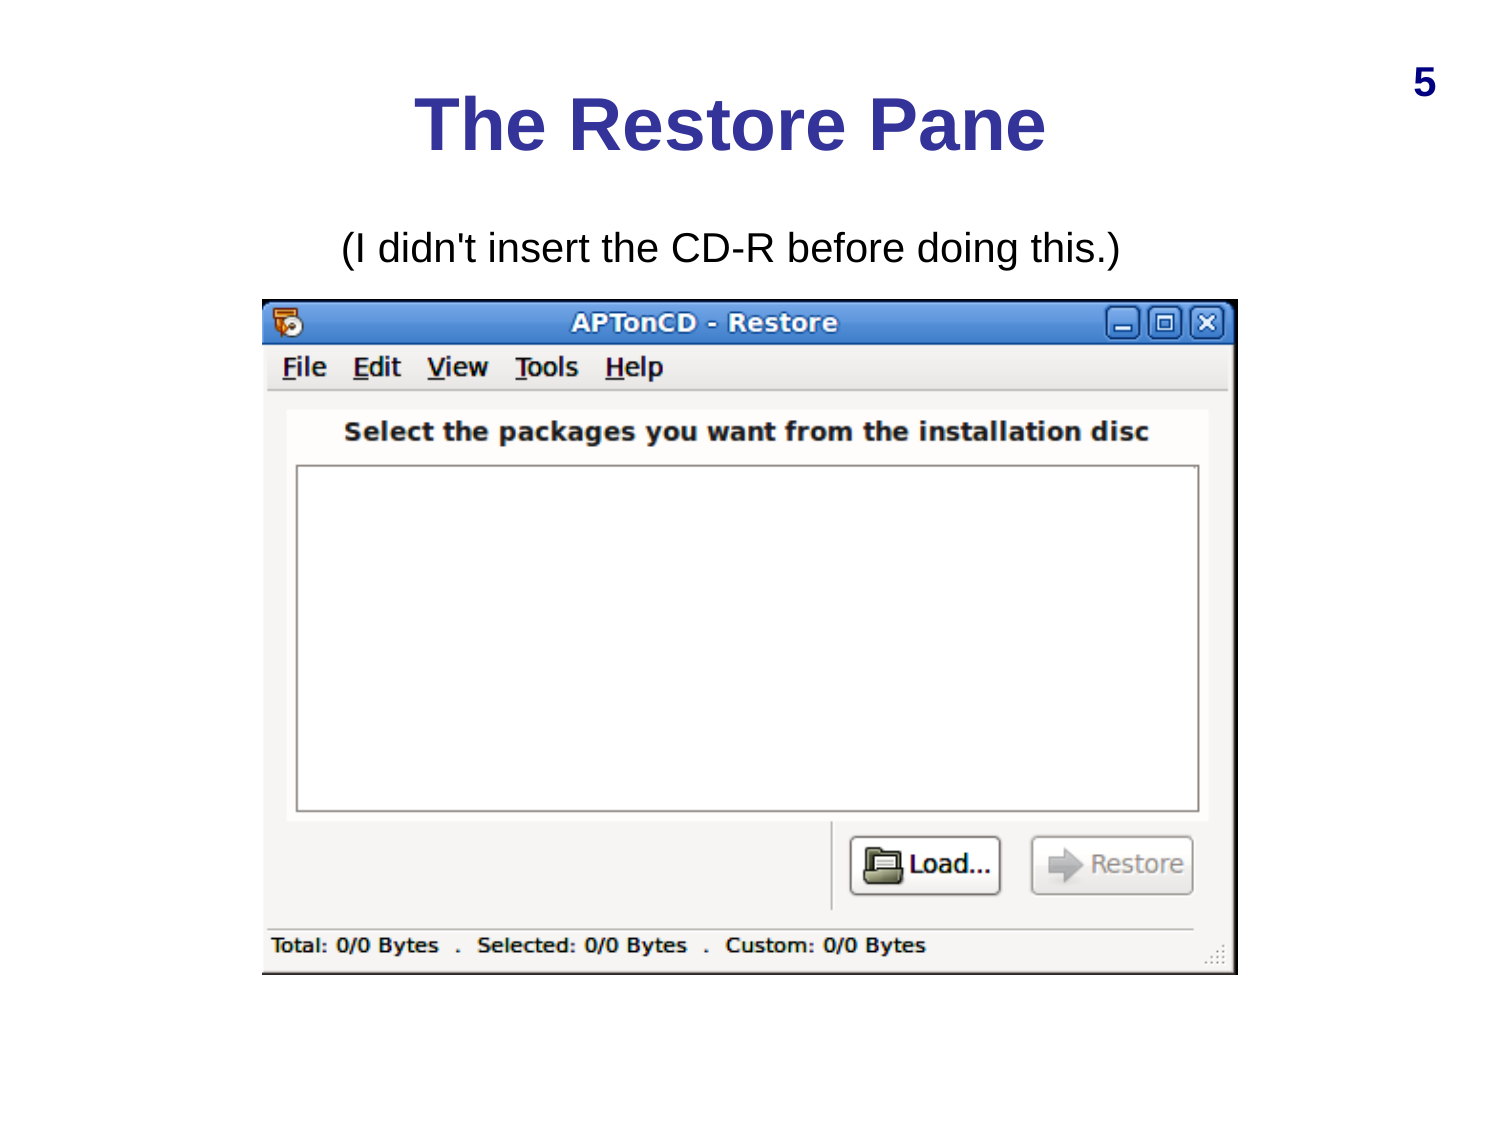

5
# The Restore Pane
(I didn't insert the CD-R before doing this.)